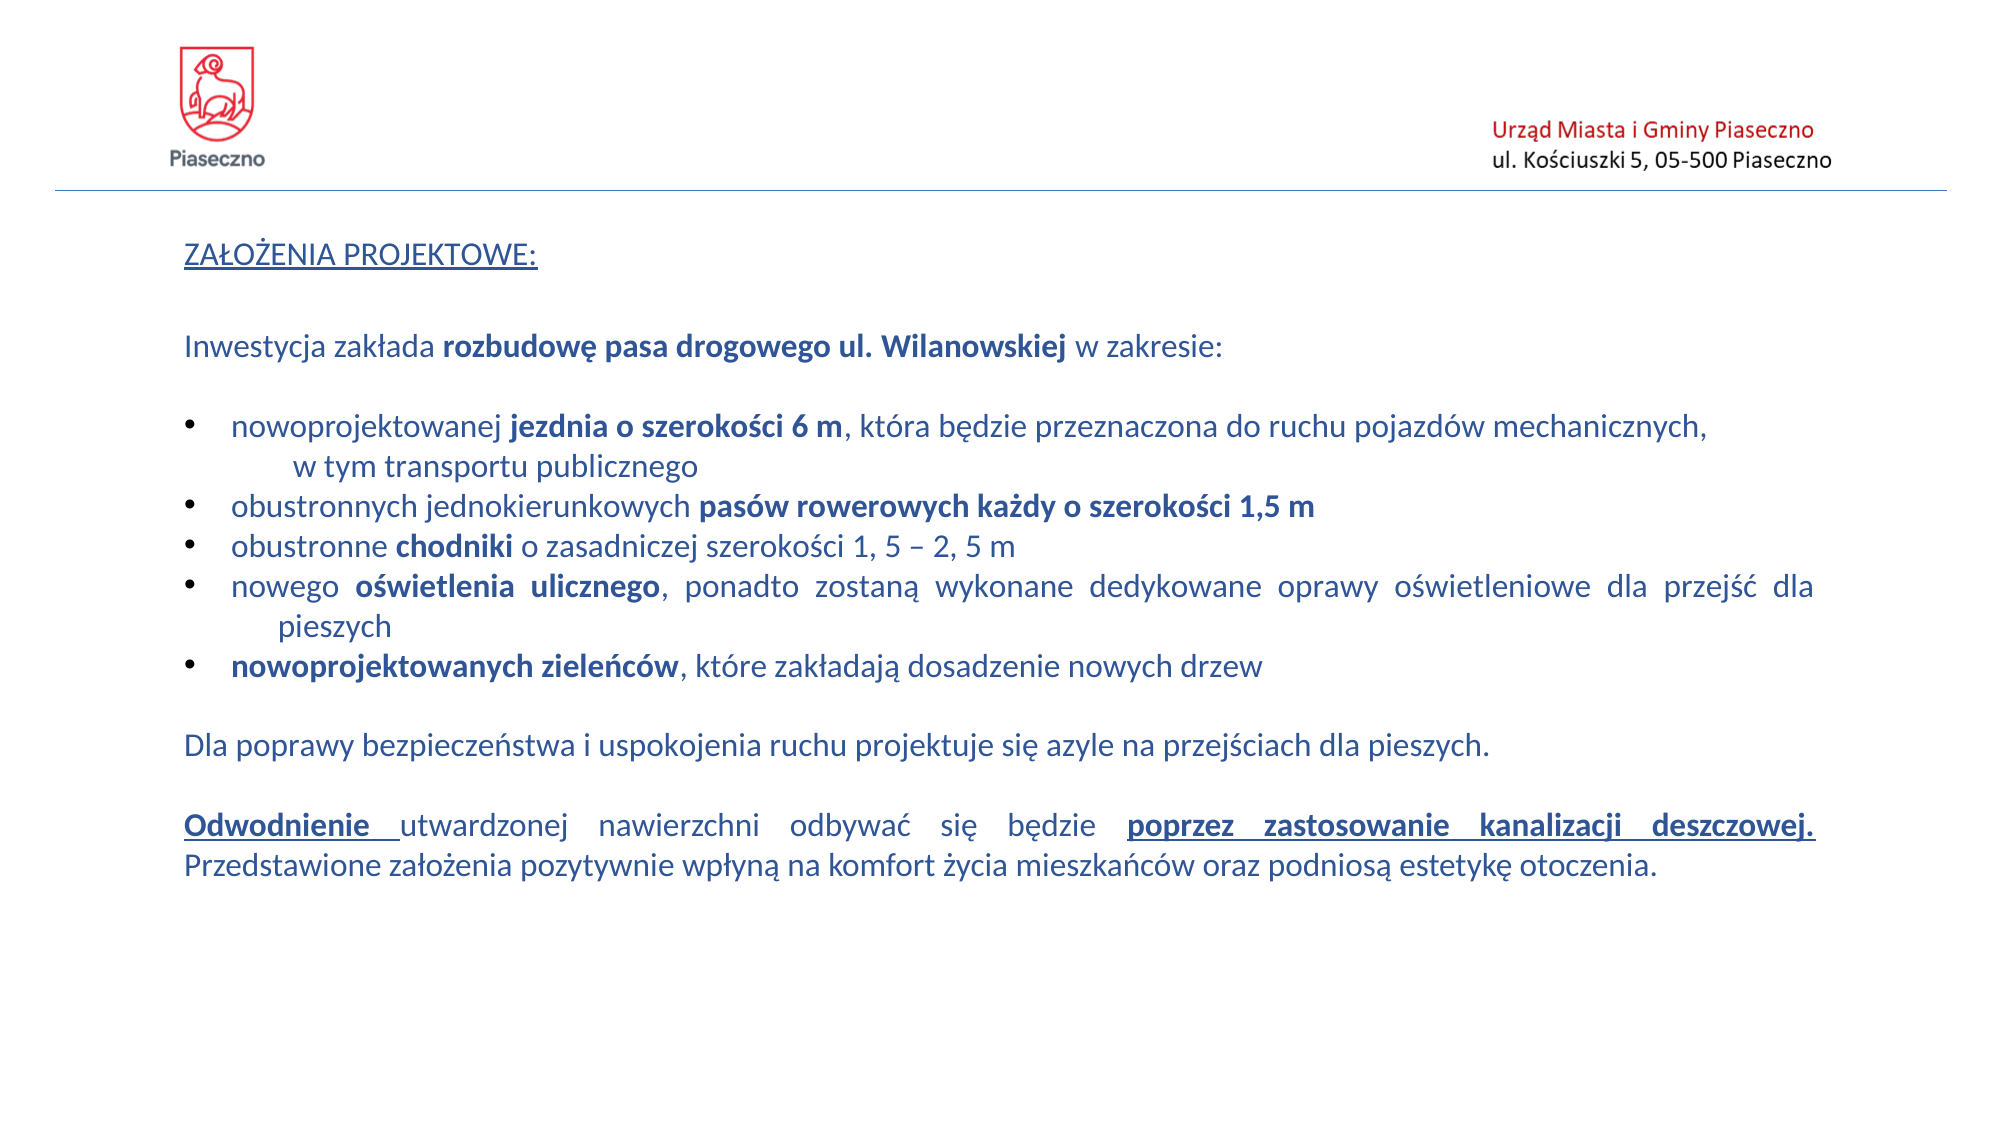

ZAŁOŻENIA PROJEKTOWE:
Inwestycja zakłada rozbudowę pasa drogowego ul. Wilanowskiej w zakresie:
nowoprojektowanej jezdnia o szerokości 6 m, która będzie przeznaczona do ruchu pojazdów mechanicznych, w tym transportu publicznego
obustronnych jednokierunkowych pasów rowerowych każdy o szerokości 1,5 m
obustronne chodniki o zasadniczej szerokości 1, 5 – 2, 5 m
nowego oświetlenia ulicznego, ponadto zostaną wykonane dedykowane oprawy oświetleniowe dla przejść dla pieszych
nowoprojektowanych zieleńców, które zakładają dosadzenie nowych drzew
Dla poprawy bezpieczeństwa i uspokojenia ruchu projektuje się azyle na przejściach dla pieszych.
Odwodnienie utwardzonej nawierzchni odbywać się będzie poprzez zastosowanie kanalizacji deszczowej. Przedstawione założenia pozytywnie wpłyną na komfort życia mieszkańców oraz podniosą estetykę otoczenia.